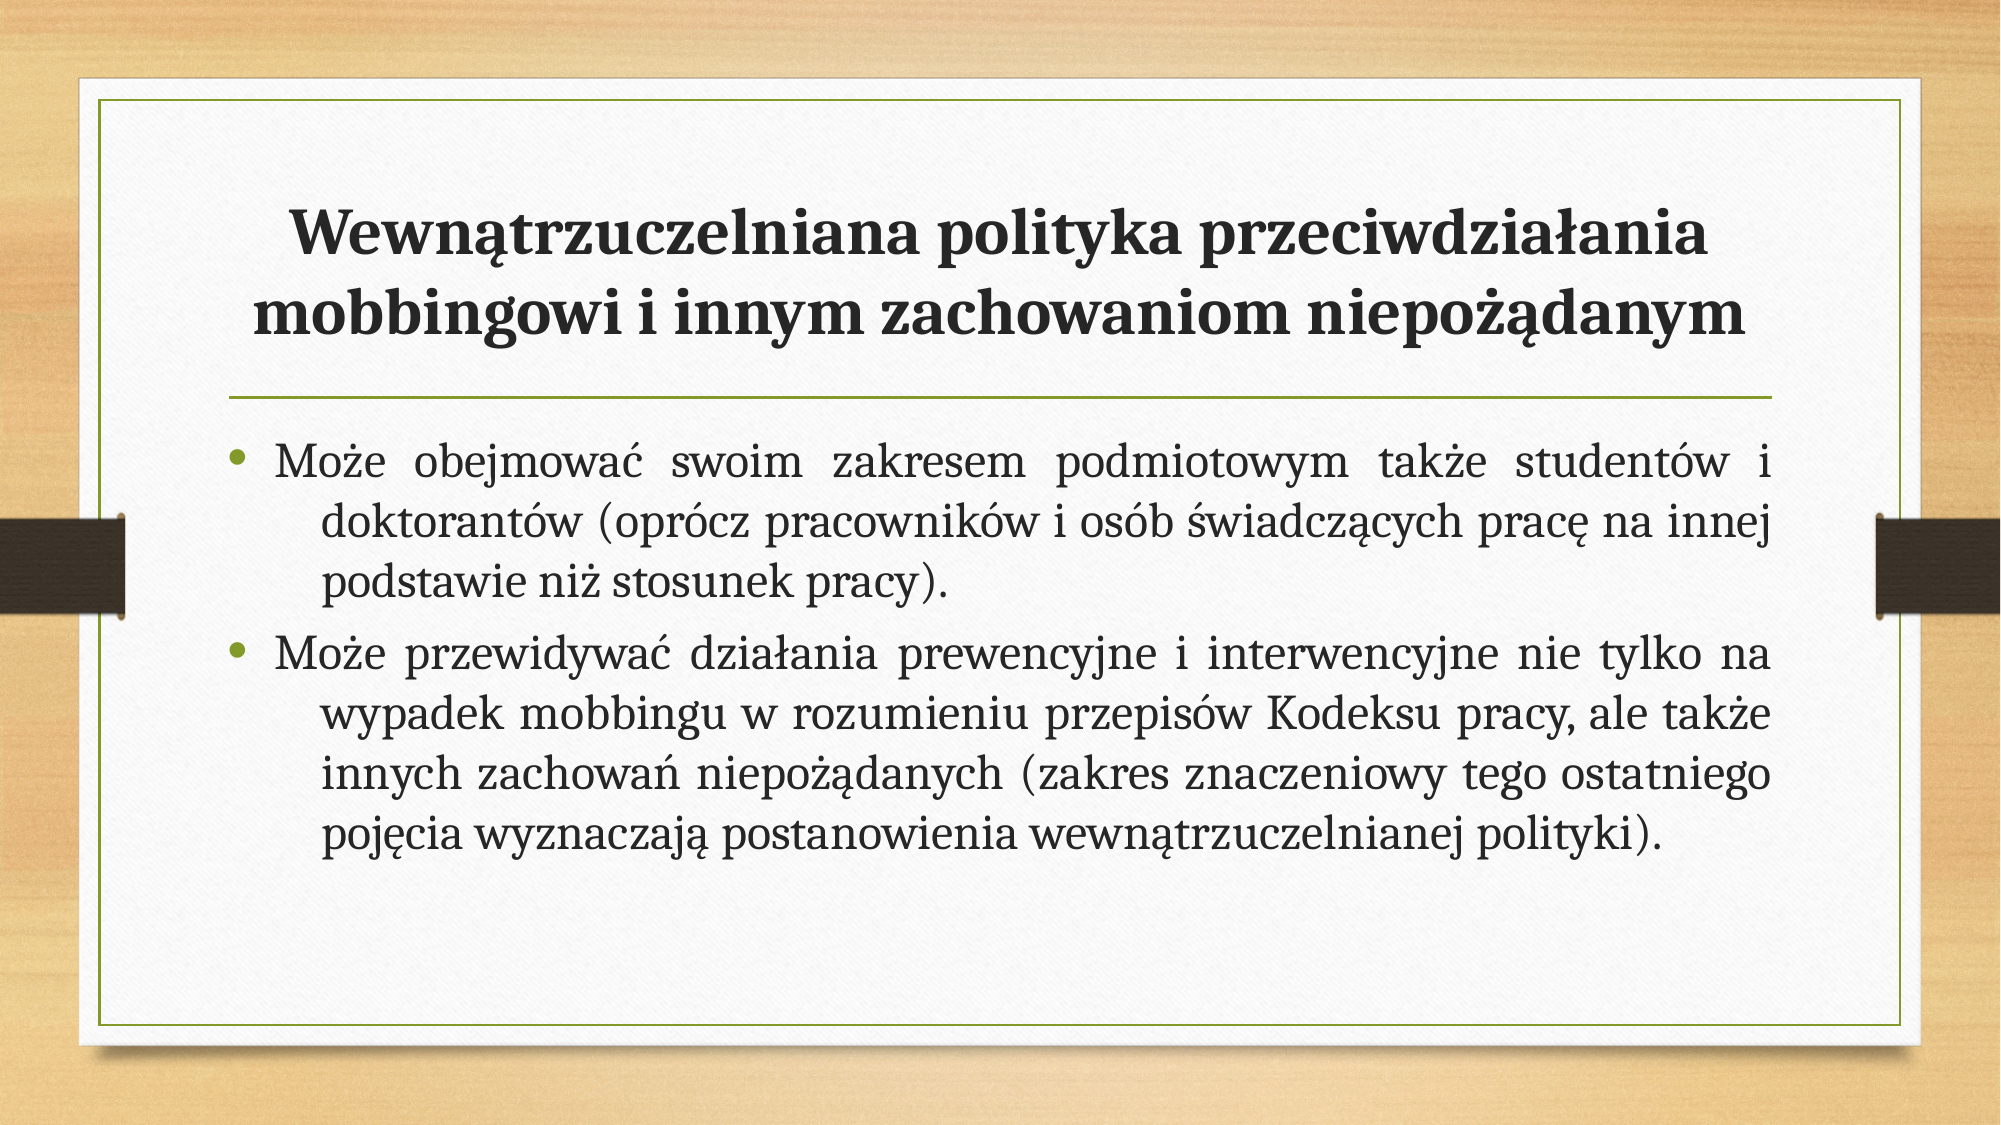

# Wewnątrzuczelniana polityka przeciwdziałania mobbingowi i innym zachowaniom niepożądanym
Może obejmować swoim zakresem podmiotowym także studentów i doktorantów (oprócz pracowników i osób świadczących pracę na innej podstawie niż stosunek pracy).
Może przewidywać działania prewencyjne i interwencyjne nie tylko na wypadek mobbingu w rozumieniu przepisów Kodeksu pracy, ale także innych zachowań niepożądanych (zakres znaczeniowy tego ostatniego pojęcia wyznaczają postanowienia wewnątrzuczelnianej polityki).